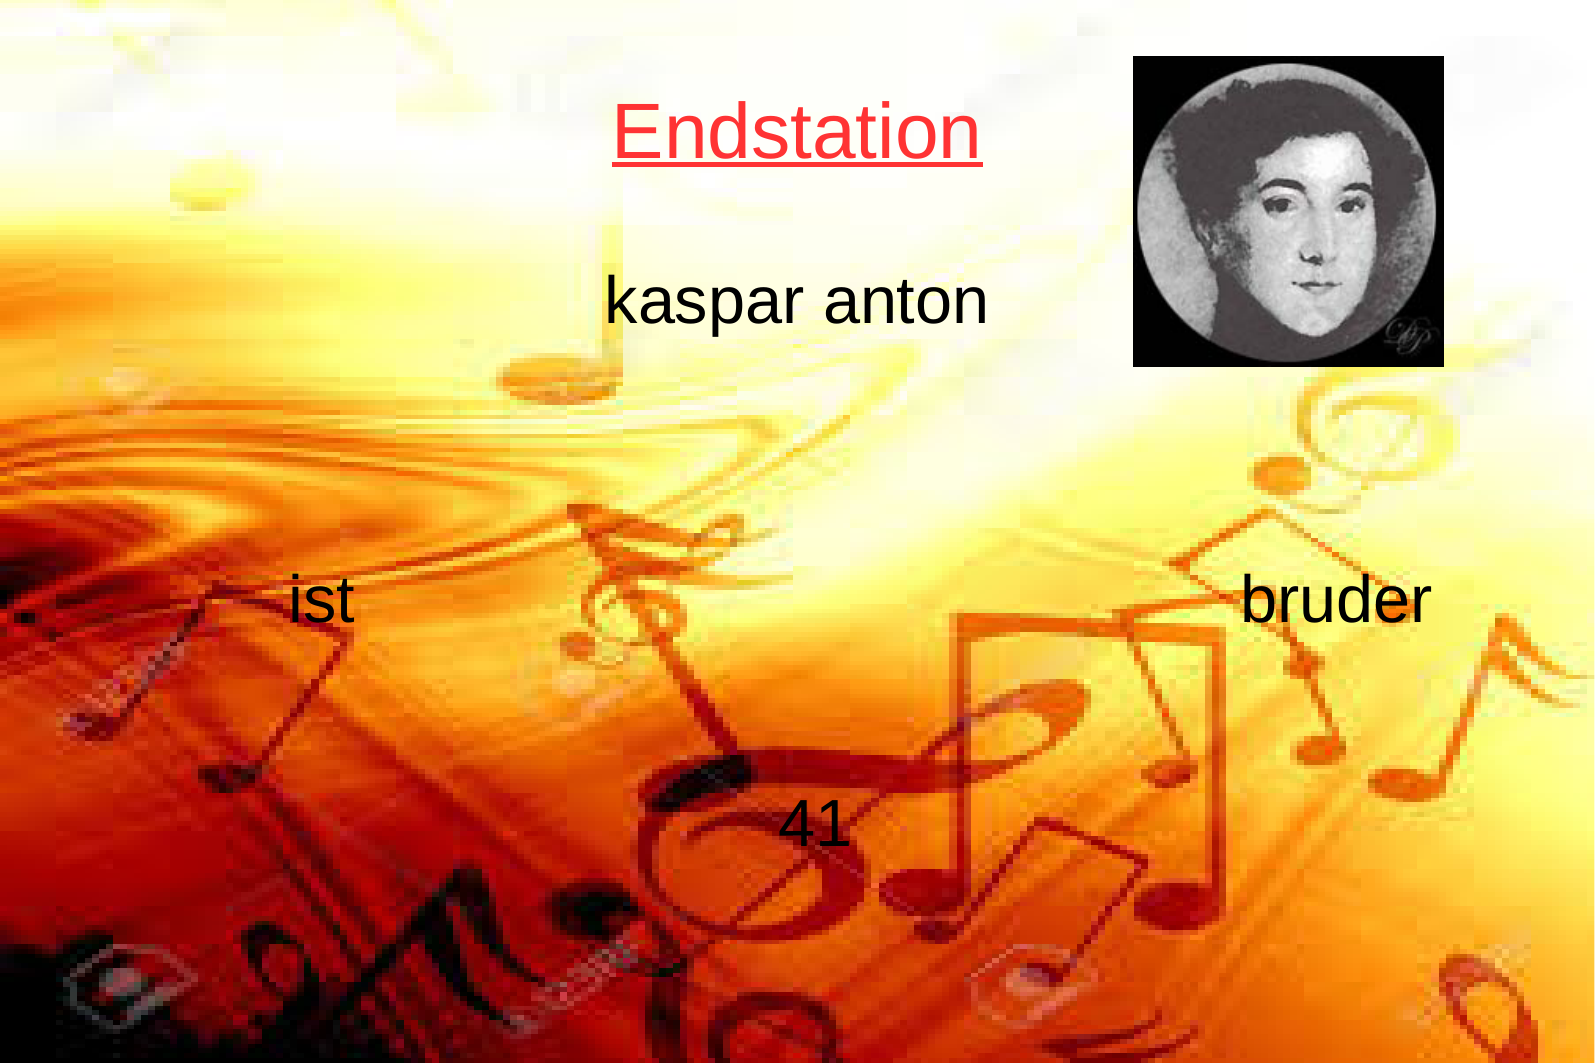

# Endstation
kaspar anton
 ist bruder
 41